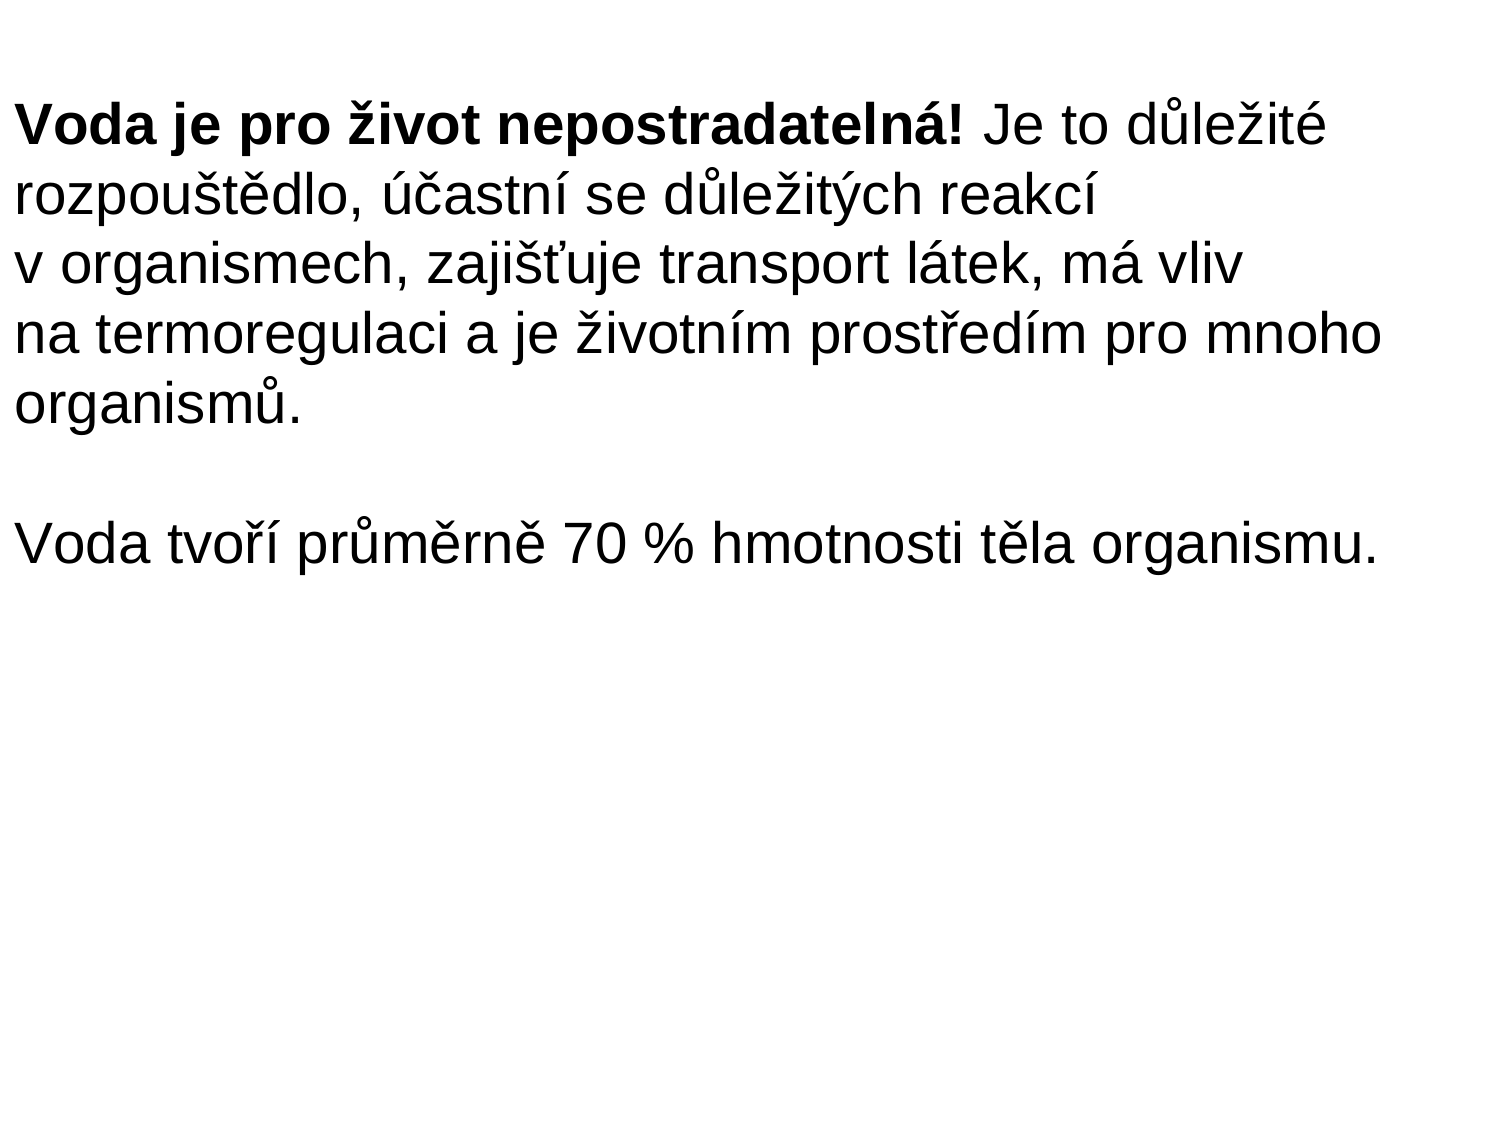

Voda je pro život nepostradatelná! Je to důležité rozpouštědlo, účastní se důležitých reakcí
v organismech, zajišťuje transport látek, má vliv
na termoregulaci a je životním prostředím pro mnoho organismů.
Voda tvoří průměrně 70 % hmotnosti těla organismu.